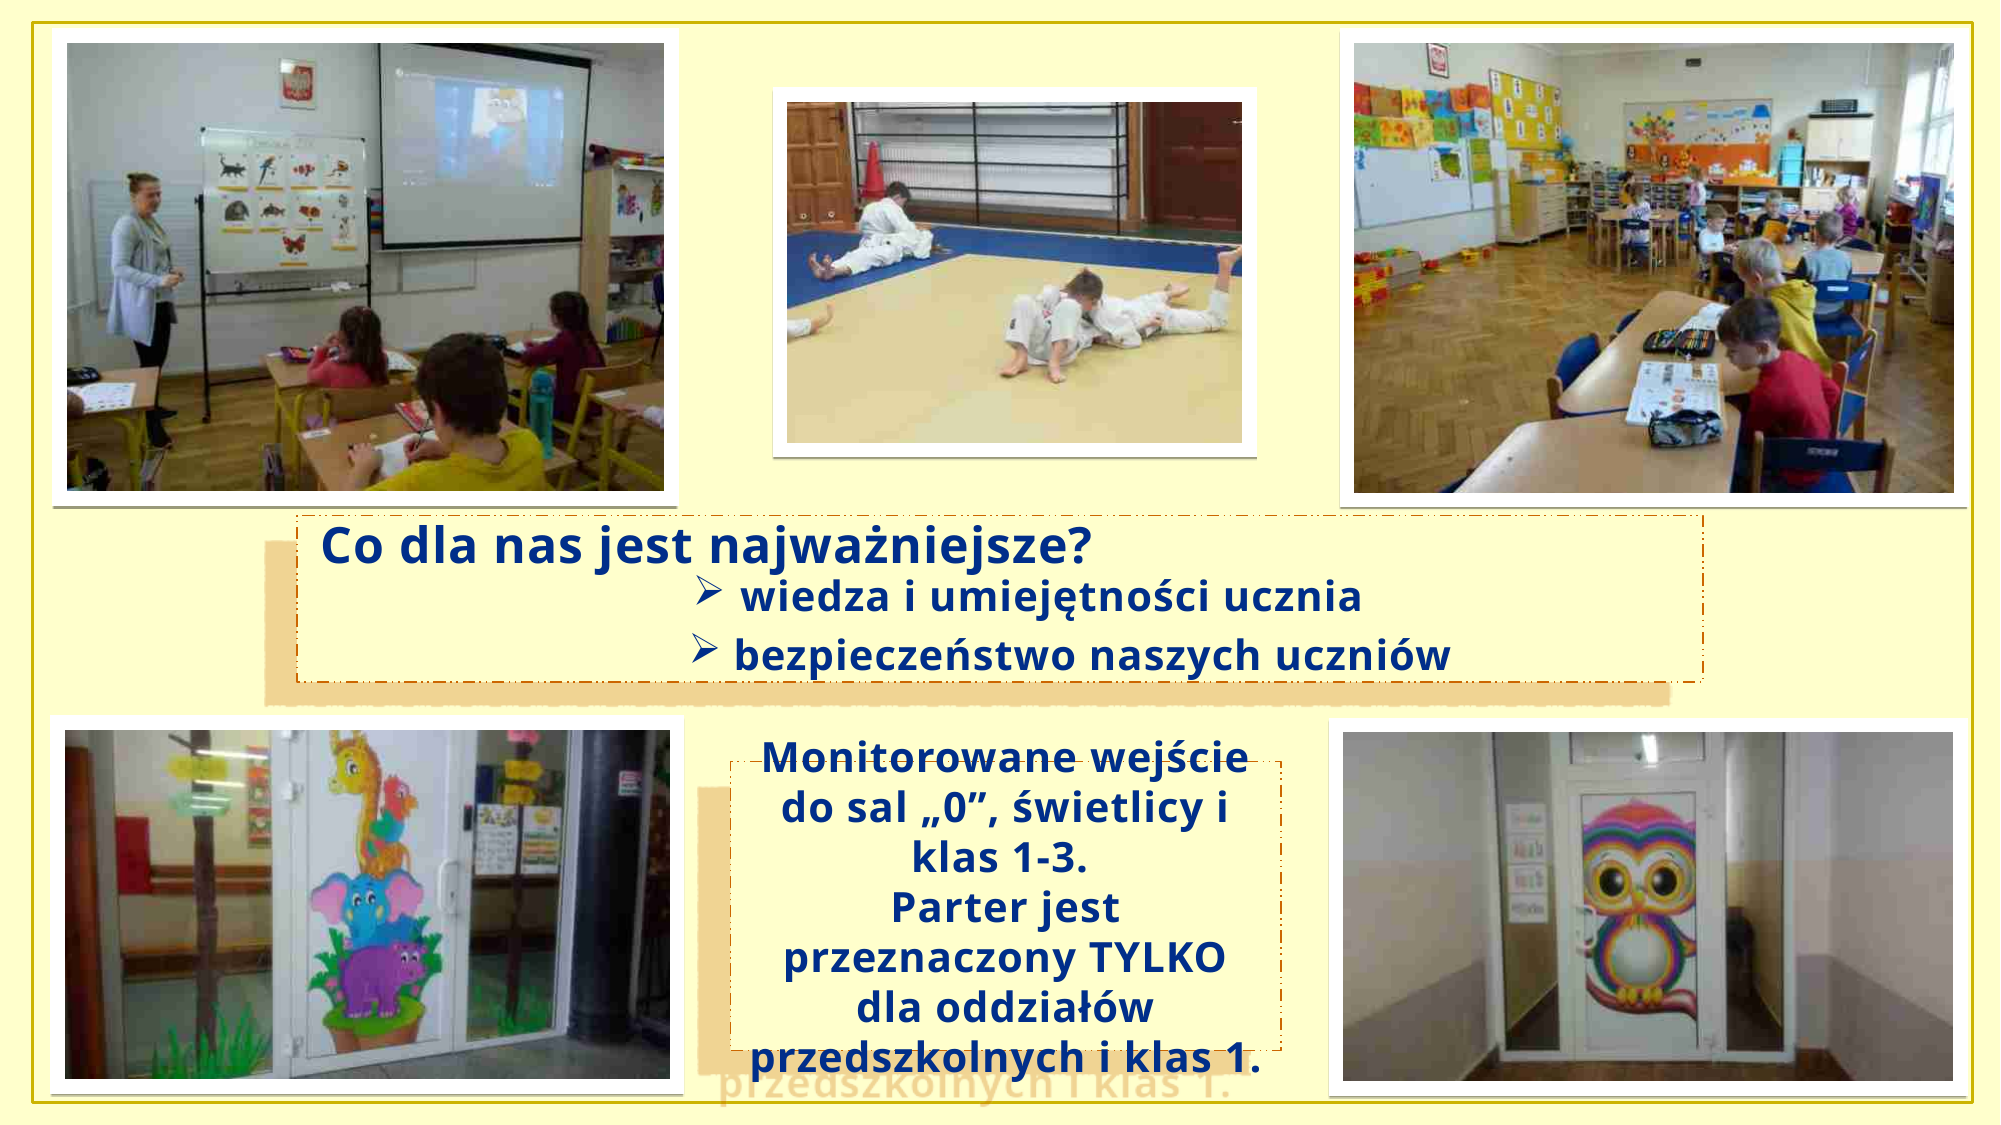

Co dla nas jest najważniejsze?
 wiedza i umiejętności ucznia
 bezpieczeństwo naszych uczniów
Monitorowane wejście do sal „0”, świetlicy i klas 1-3.
Parter jest przeznaczony TYLKO dla oddziałów przedszkolnych i klas 1.